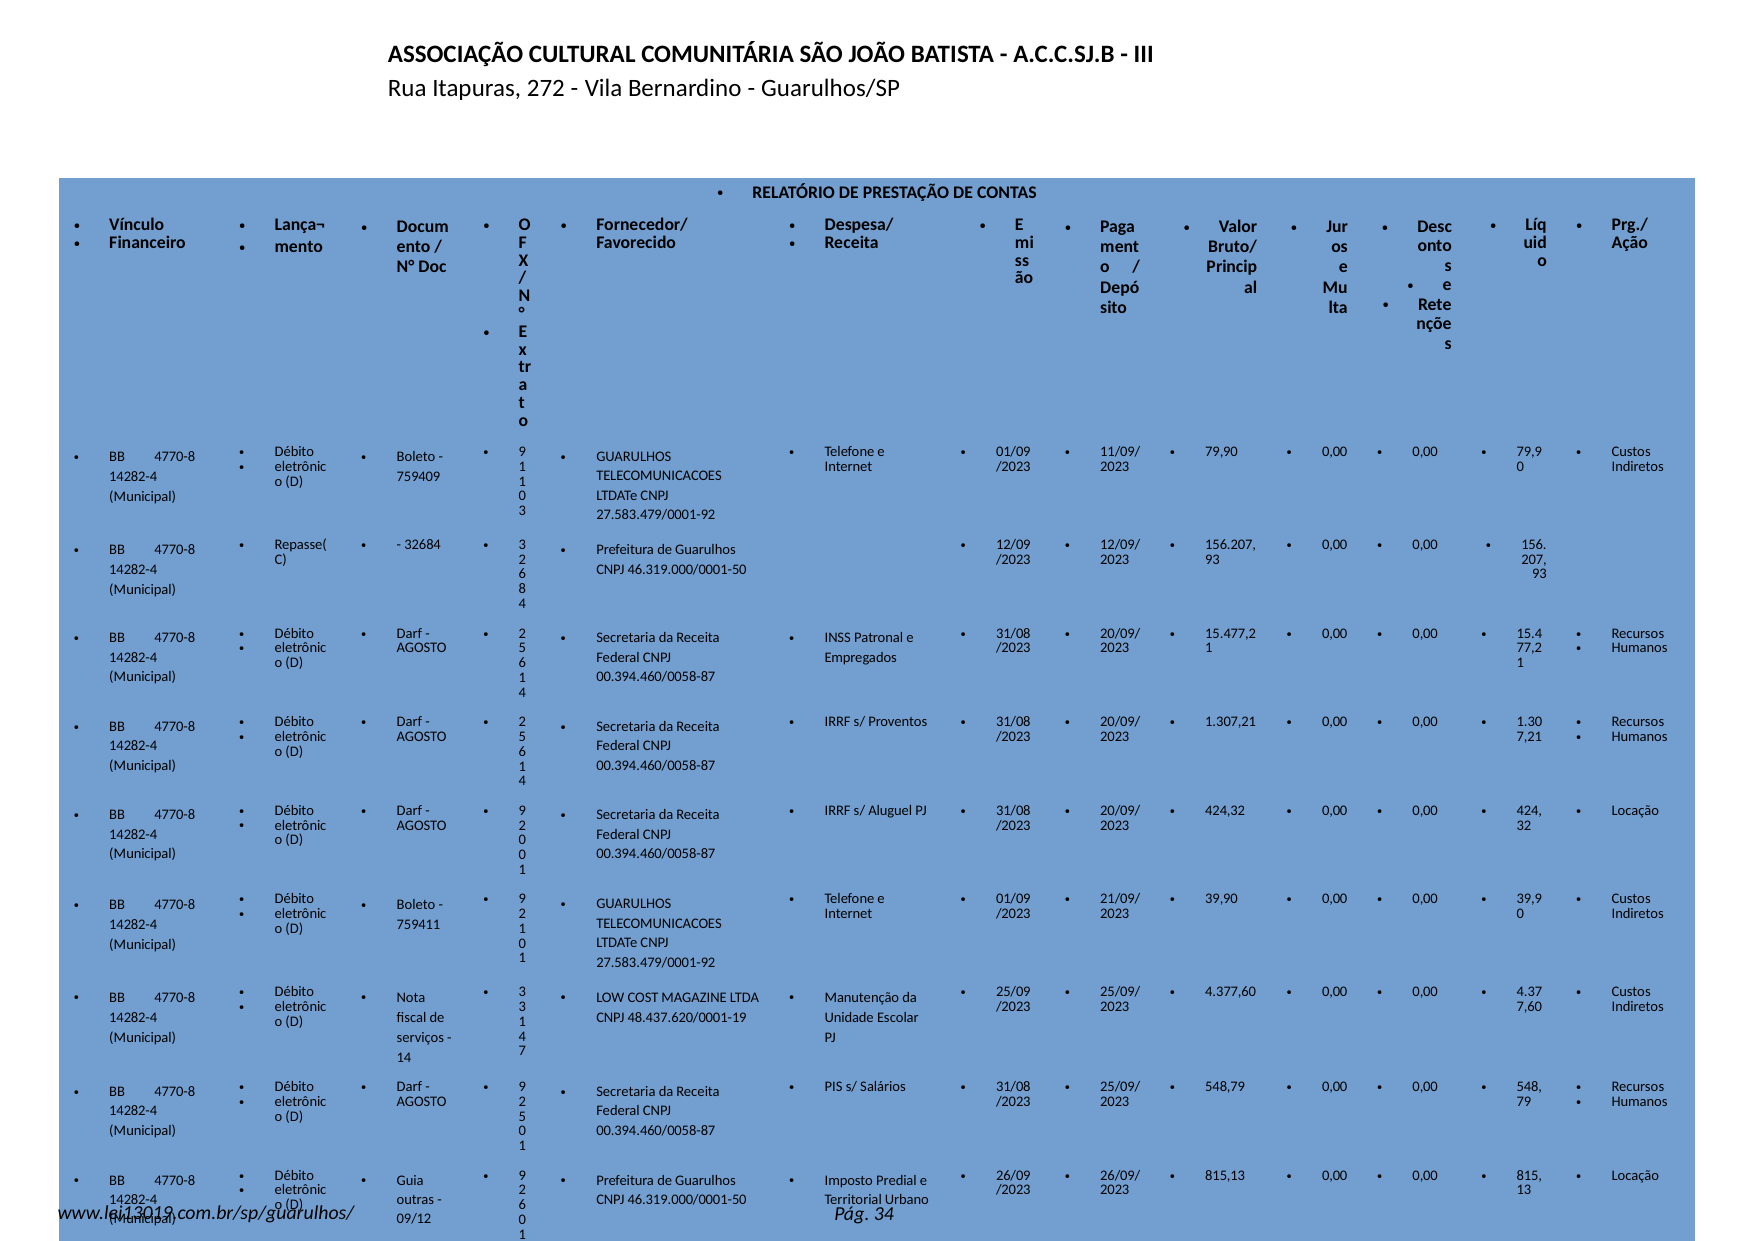

ASSOCIAÇÃO CULTURAL COMUNITÁRIA SÃO JOÃO BATISTA - A.C.C.SJ.B - III
Rua Itapuras, 272 - Vila Bernardino - Guarulhos/SP
| RELATÓRIO DE PRESTAÇÃO DE CONTAS | | | | | | | | | | | | |
| --- | --- | --- | --- | --- | --- | --- | --- | --- | --- | --- | --- | --- |
| Vínculo Financeiro | Lança¬ mento | Documento / N° Doc | OFX/N° Extrato | Fornecedor/ Favorecido | Despesa/ Receita | Emissão | Pagamento / Depósito | Valor Bruto/ Principal | Juros e Multa | Descontos e Retenções | Líquido | Prg./Ação |
| BB 4770-8 14282-4 (Municipal) | Débito eletrônico (D) | Boleto -759409 | 91103 | GUARULHOS TELECOMUNICACOES LTDATe CNPJ 27.583.479/0001-92 | Telefone e Internet | 01/09/2023 | 11/09/2023 | 79,90 | 0,00 | 0,00 | 79,90 | Custos Indiretos |
| BB 4770-8 14282-4 (Municipal) | Repasse(C) | - 32684 | 32684 | Prefeitura de Guarulhos CNPJ 46.319.000/0001-50 | | 12/09/2023 | 12/09/2023 | 156.207,93 | 0,00 | 0,00 | 156.207,93 | |
| BB 4770-8 14282-4 (Municipal) | Débito eletrônico (D) | Darf - AGOSTO | 25614 | Secretaria da Receita Federal CNPJ 00.394.460/0058-87 | INSS Patronal e Empregados | 31/08/2023 | 20/09/2023 | 15.477,21 | 0,00 | 0,00 | 15.477,21 | Recursos Humanos |
| BB 4770-8 14282-4 (Municipal) | Débito eletrônico (D) | Darf - AGOSTO | 25614 | Secretaria da Receita Federal CNPJ 00.394.460/0058-87 | IRRF s/ Proventos | 31/08/2023 | 20/09/2023 | 1.307,21 | 0,00 | 0,00 | 1.307,21 | Recursos Humanos |
| BB 4770-8 14282-4 (Municipal) | Débito eletrônico (D) | Darf - AGOSTO | 92001 | Secretaria da Receita Federal CNPJ 00.394.460/0058-87 | IRRF s/ Aluguel PJ | 31/08/2023 | 20/09/2023 | 424,32 | 0,00 | 0,00 | 424,32 | Locação |
| BB 4770-8 14282-4 (Municipal) | Débito eletrônico (D) | Boleto -759411 | 92101 | GUARULHOS TELECOMUNICACOES LTDATe CNPJ 27.583.479/0001-92 | Telefone e Internet | 01/09/2023 | 21/09/2023 | 39,90 | 0,00 | 0,00 | 39,90 | Custos Indiretos |
| BB 4770-8 14282-4 (Municipal) | Débito eletrônico (D) | Nota fiscal de serviços - 14 | 33147 | LOW COST MAGAZINE LTDA CNPJ 48.437.620/0001-19 | Manutenção da Unidade Escolar PJ | 25/09/2023 | 25/09/2023 | 4.377,60 | 0,00 | 0,00 | 4.377,60 | Custos Indiretos |
| BB 4770-8 14282-4 (Municipal) | Débito eletrônico (D) | Darf - AGOSTO | 92501 | Secretaria da Receita Federal CNPJ 00.394.460/0058-87 | PIS s/ Salários | 31/08/2023 | 25/09/2023 | 548,79 | 0,00 | 0,00 | 548,79 | Recursos Humanos |
| BB 4770-8 14282-4 (Municipal) | Débito eletrônico (D) | Guia outras -09/12 | 92601 | Prefeitura de Guarulhos CNPJ 46.319.000/0001-50 | Imposto Predial e Territorial Urbano | 26/09/2023 | 26/09/2023 | 815,13 | 0,00 | 0,00 | 815,13 | Locação |
| BB 4770-8 14282-4 (Municipal) | Débito eletrônico (D) | Nota fiscal de serviços -758996 | 92701 | sodexo pass do Brasil serviços e comercio SA CNPJ 69.034.668/0001-56 | Vale Alimentação/Refeiçã o (empregados) | 27/09/2023 | 27/09/2023 | 3.300,00 | 0,00 | 0,00 | 3.300,00 | Recursos Humanos |
| BB 4770-8 14282-4 (Municipal) | Débito eletrônico (D) | Nota fiscal de serviços -2987 | 92801 | TALENT ASSESSORIA CONTABIL LTDA CNPJ 10.985.260/0001-17 | Assessoria Contábil Jurídica PJ | 25/09/2023 | 28/09/2023 | 2.302,00 | 0,00 | 0,00 | 2.302,00 | Custos Indiretos |
| BB 4770-8 14282-4 (Municipal) | Débito eletrônico (D) | Nota Fiscal/DANFE -798 | 44035 | KID COISAS COMERCIO DE PAPELARIA E SERVICOS EIRELI CNPJ 33.142.403/0001-24 | Higiene e Limpeza | 29/09/2023 | 29/09/2023 | 11.805,75 | 0,00 | 0,00 | 11.805,75 | Custos Indiretos |
www.lei13019.com.br/sp/guarulhos/
Pág. 34